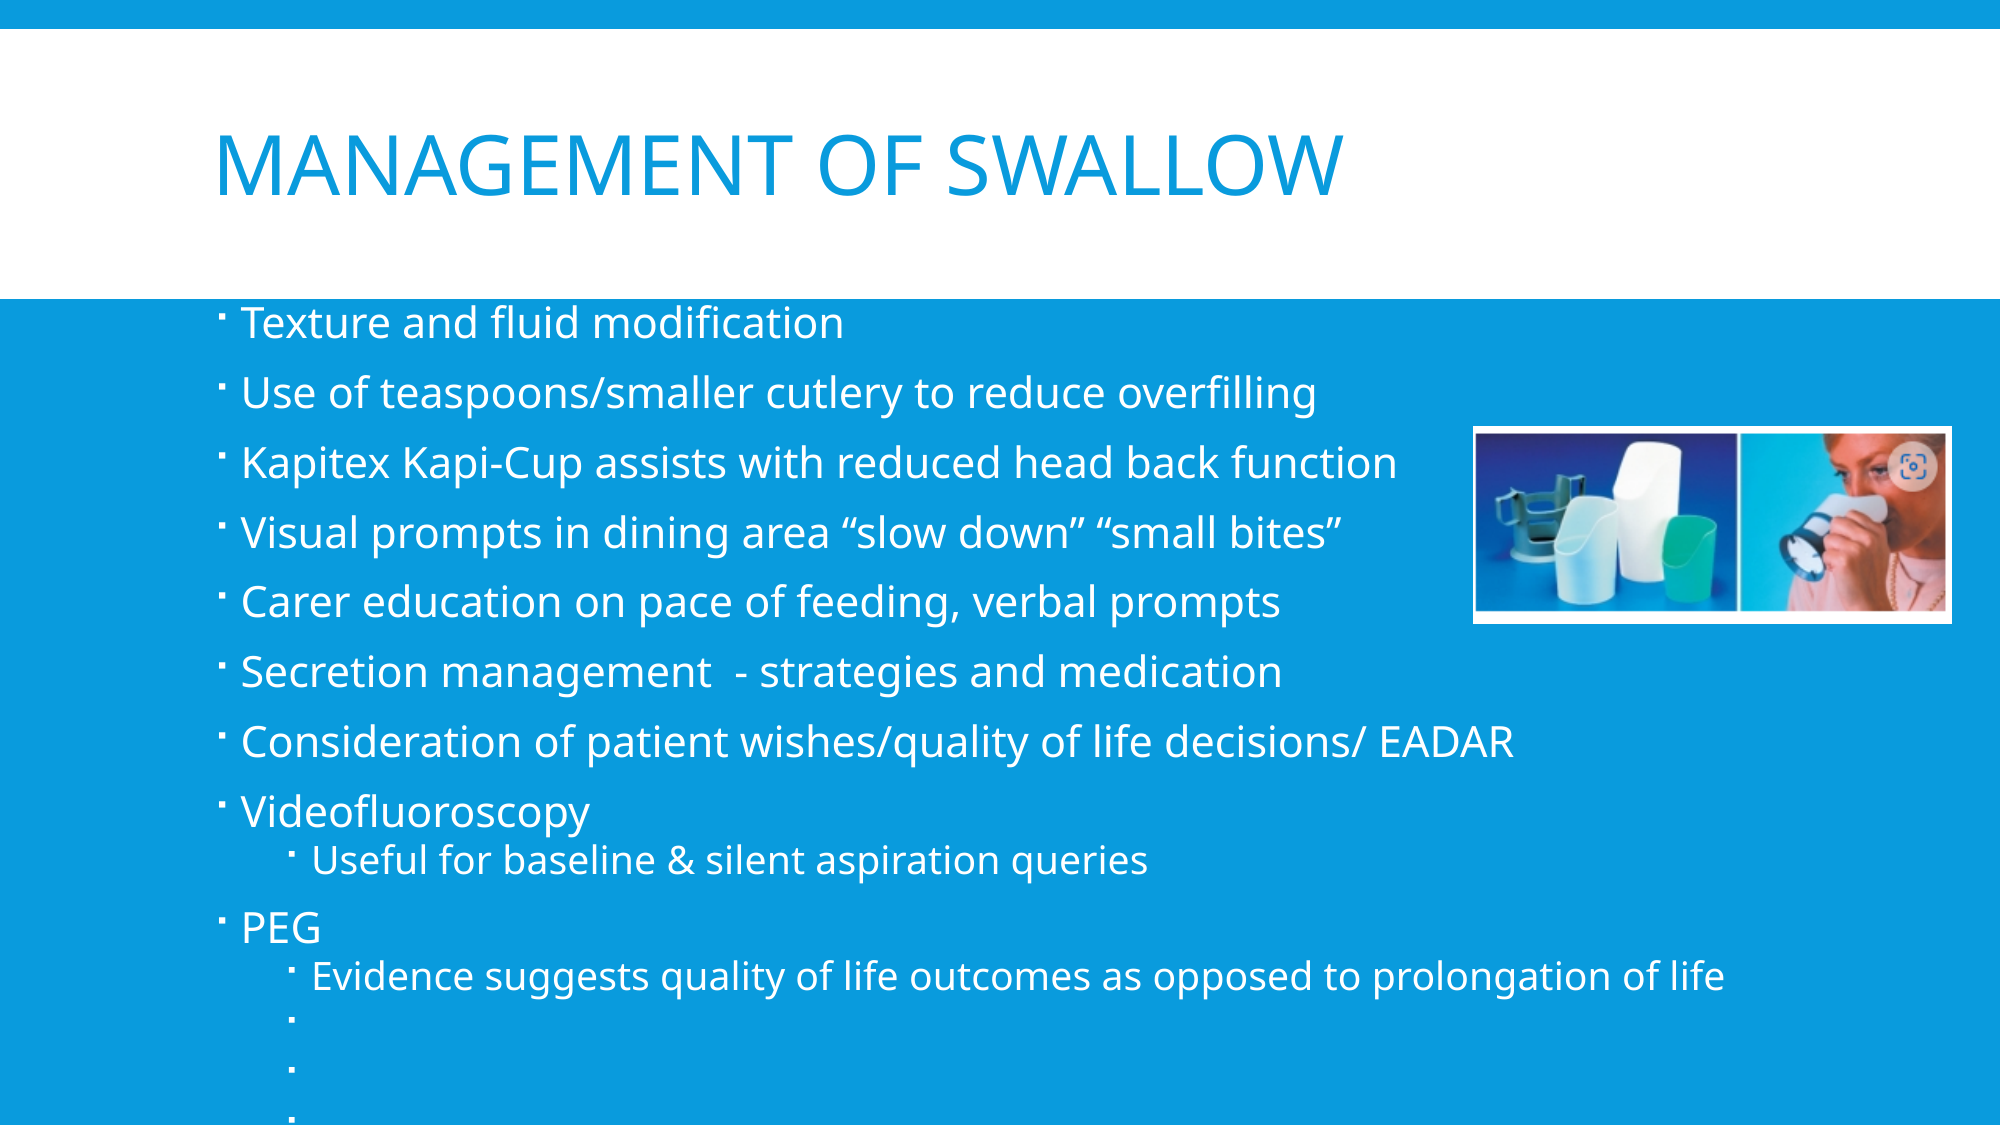

# MANAGEMENT OF SWALLOW
Texture and fluid modification
Use of teaspoons/smaller cutlery to reduce overfilling
Kapitex Kapi-Cup assists with reduced head back function
Visual prompts in dining area “slow down” “small bites”
Carer education on pace of feeding, verbal prompts
Secretion management - strategies and medication
Consideration of patient wishes/quality of life decisions/ EADAR
Videofluoroscopy
Useful for baseline & silent aspiration queries
PEG
Evidence suggests quality of life outcomes as opposed to prolongation of life